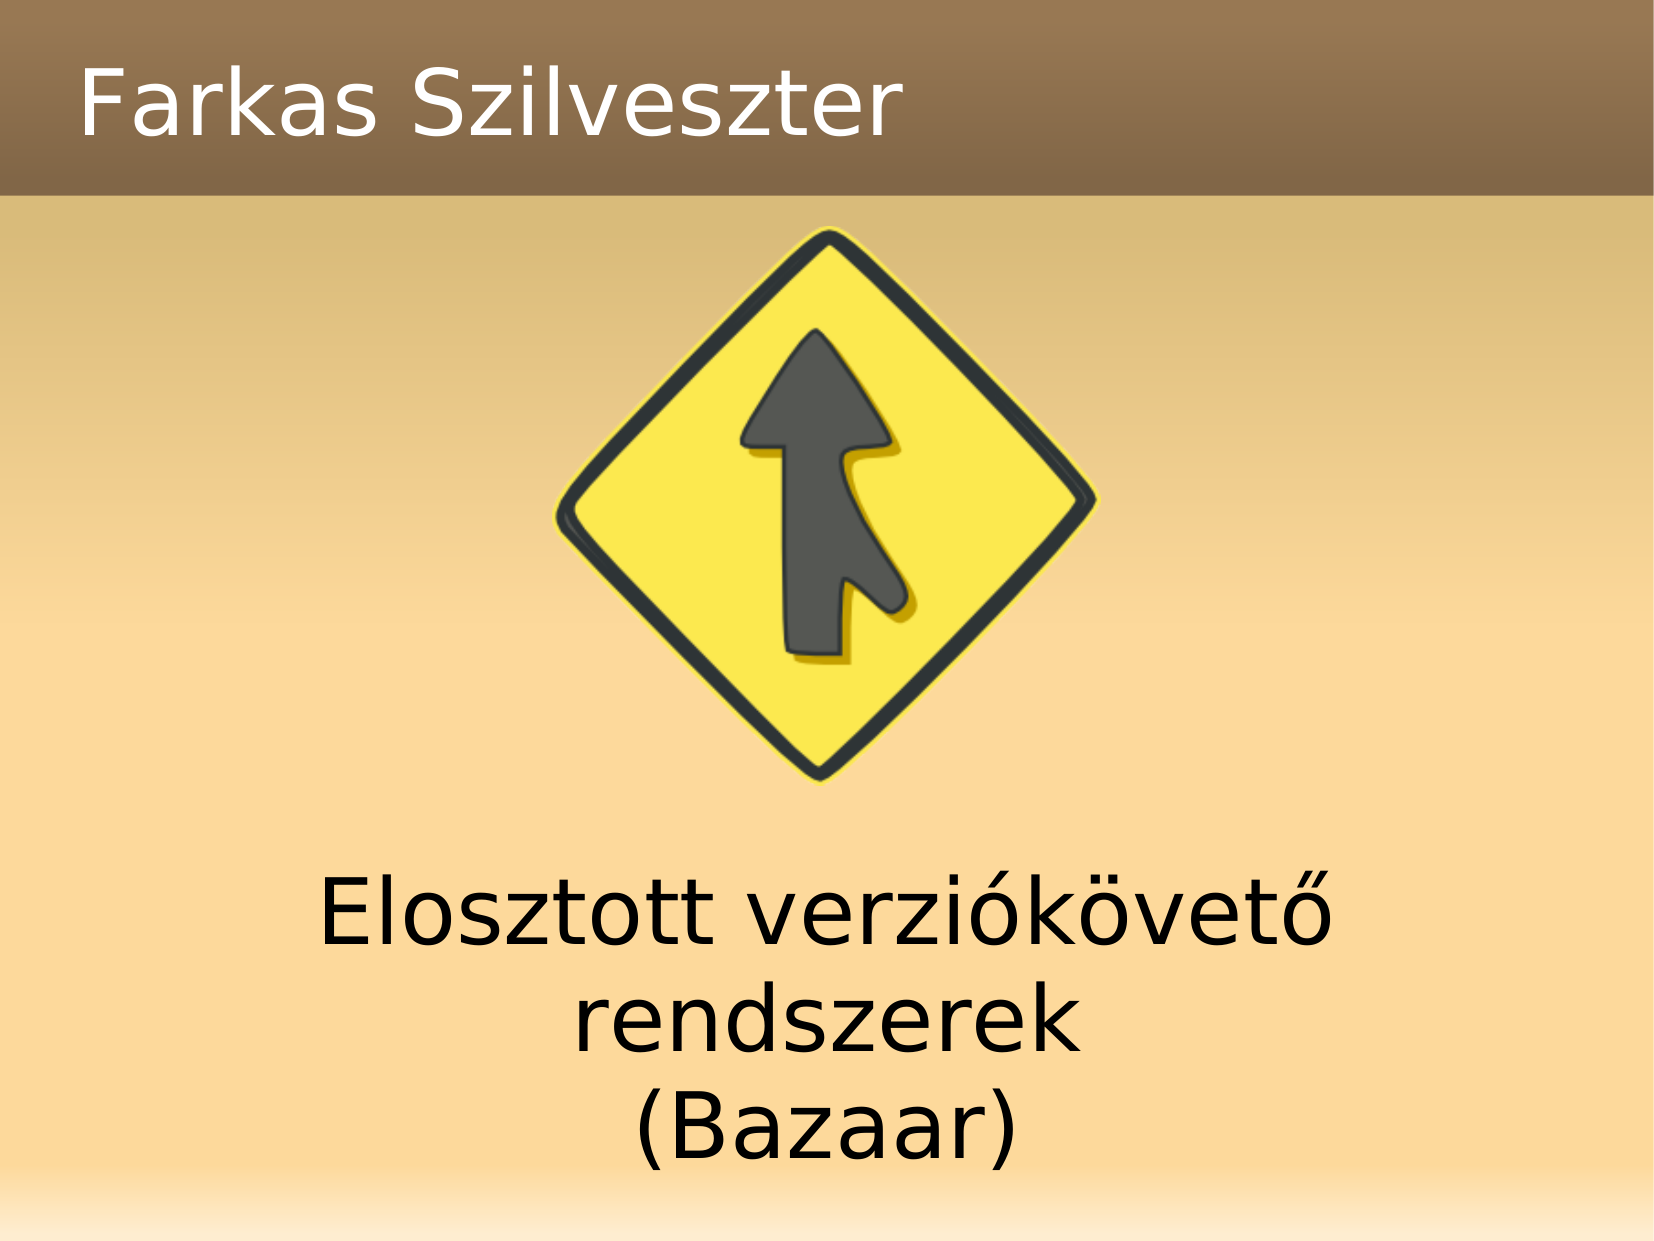

# Farkas Szilveszter
Elosztott verziókövető rendszerek
(Bazaar)